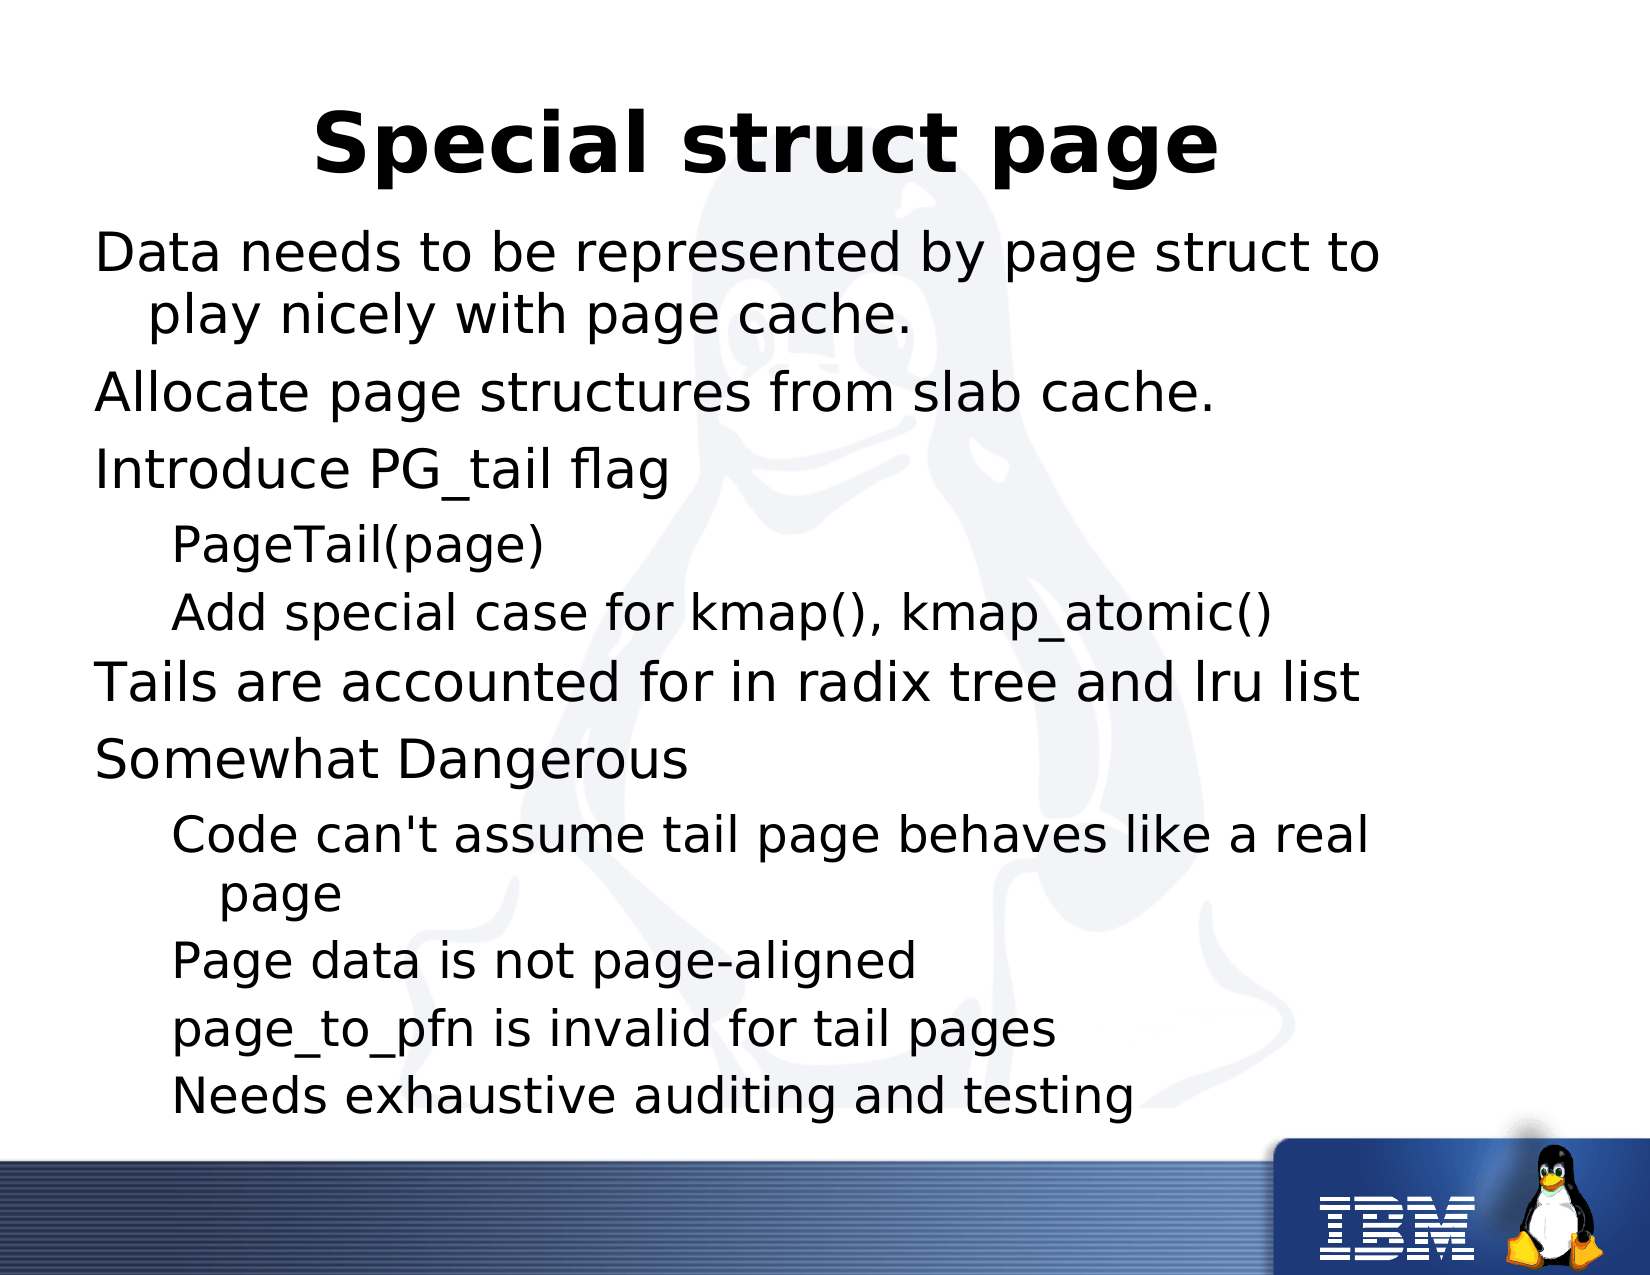

# Special struct page
Data needs to be represented by page struct to play nicely with page cache.
Allocate page structures from slab cache.
Introduce PG_tail flag
PageTail(page)
Add special case for kmap(), kmap_atomic()
Tails are accounted for in radix tree and lru list
Somewhat Dangerous
Code can't assume tail page behaves like a real page
Page data is not page-aligned
page_to_pfn is invalid for tail pages
Needs exhaustive auditing and testing